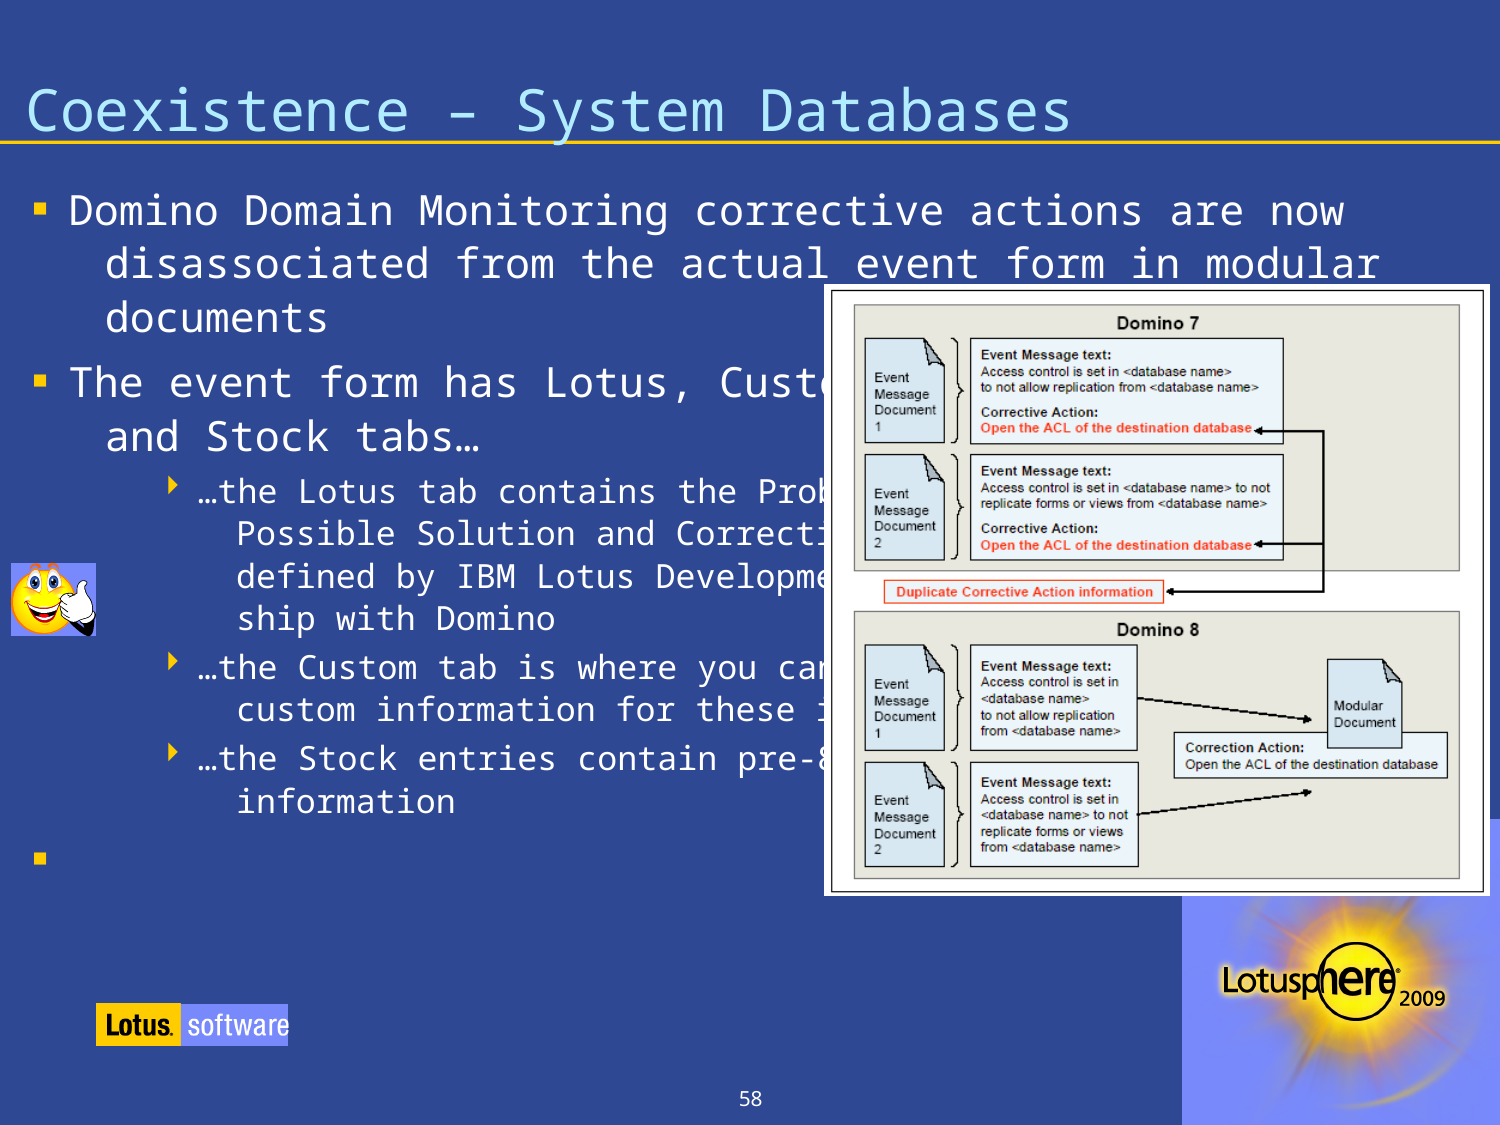

# Coexistence – System Databases
Domino Domain Monitoring corrective actions are now disassociated from the actual event form in modular documents
The event form has Lotus, Custom
and Stock tabs…
…the Lotus tab contains the Probable Cause,
Possible Solution and Corrective Actions
defined by IBM Lotus Development and
ship with Domino
…the Custom tab is where you can enter
custom information for these items
…the Stock entries contain pre-8.0
information
58